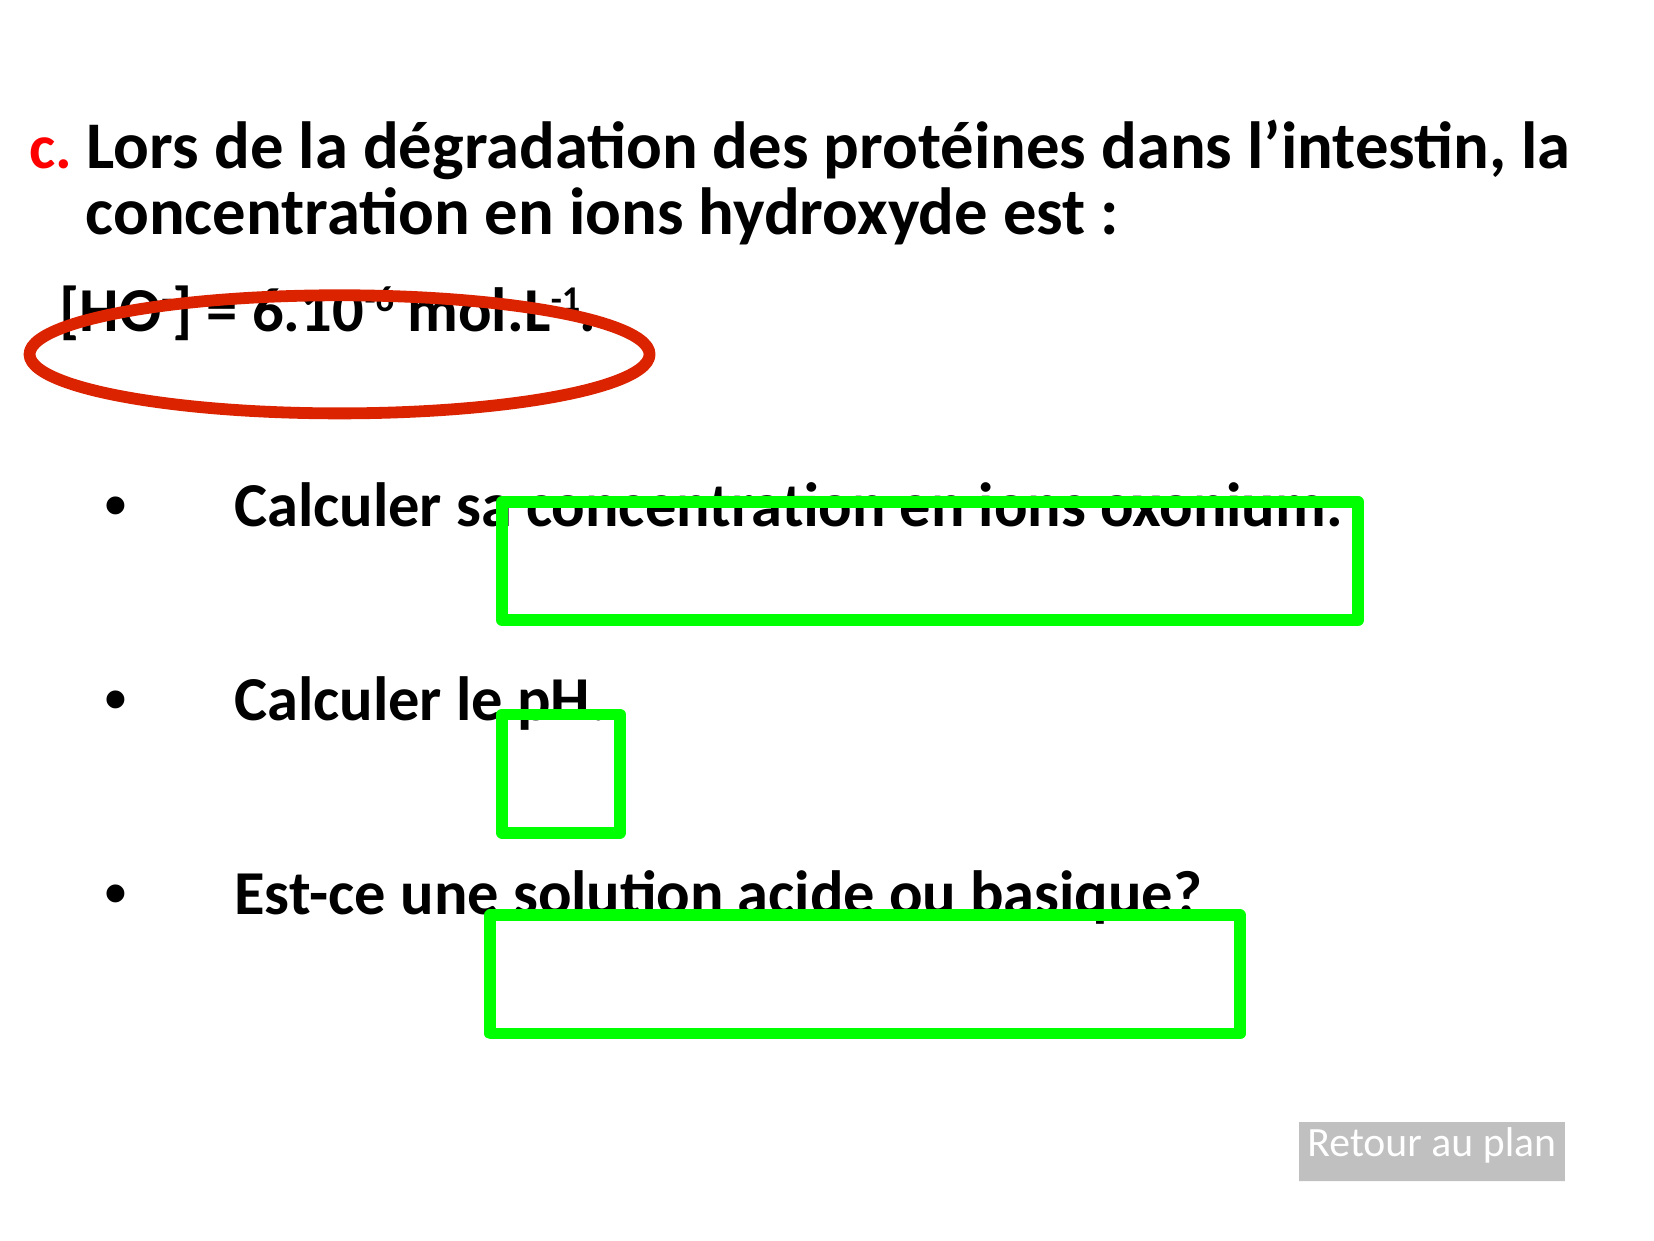

# c. Lors de la dégradation des protéines dans l’intestin, la concentration en ions hydroxyde est :
 [HO-] = 6.10-6 mol.L-1.
•	Calculer sa concentration en ions oxonium.
•	Calculer le pH.
•	Est-ce une solution acide ou basique?
Retour au plan